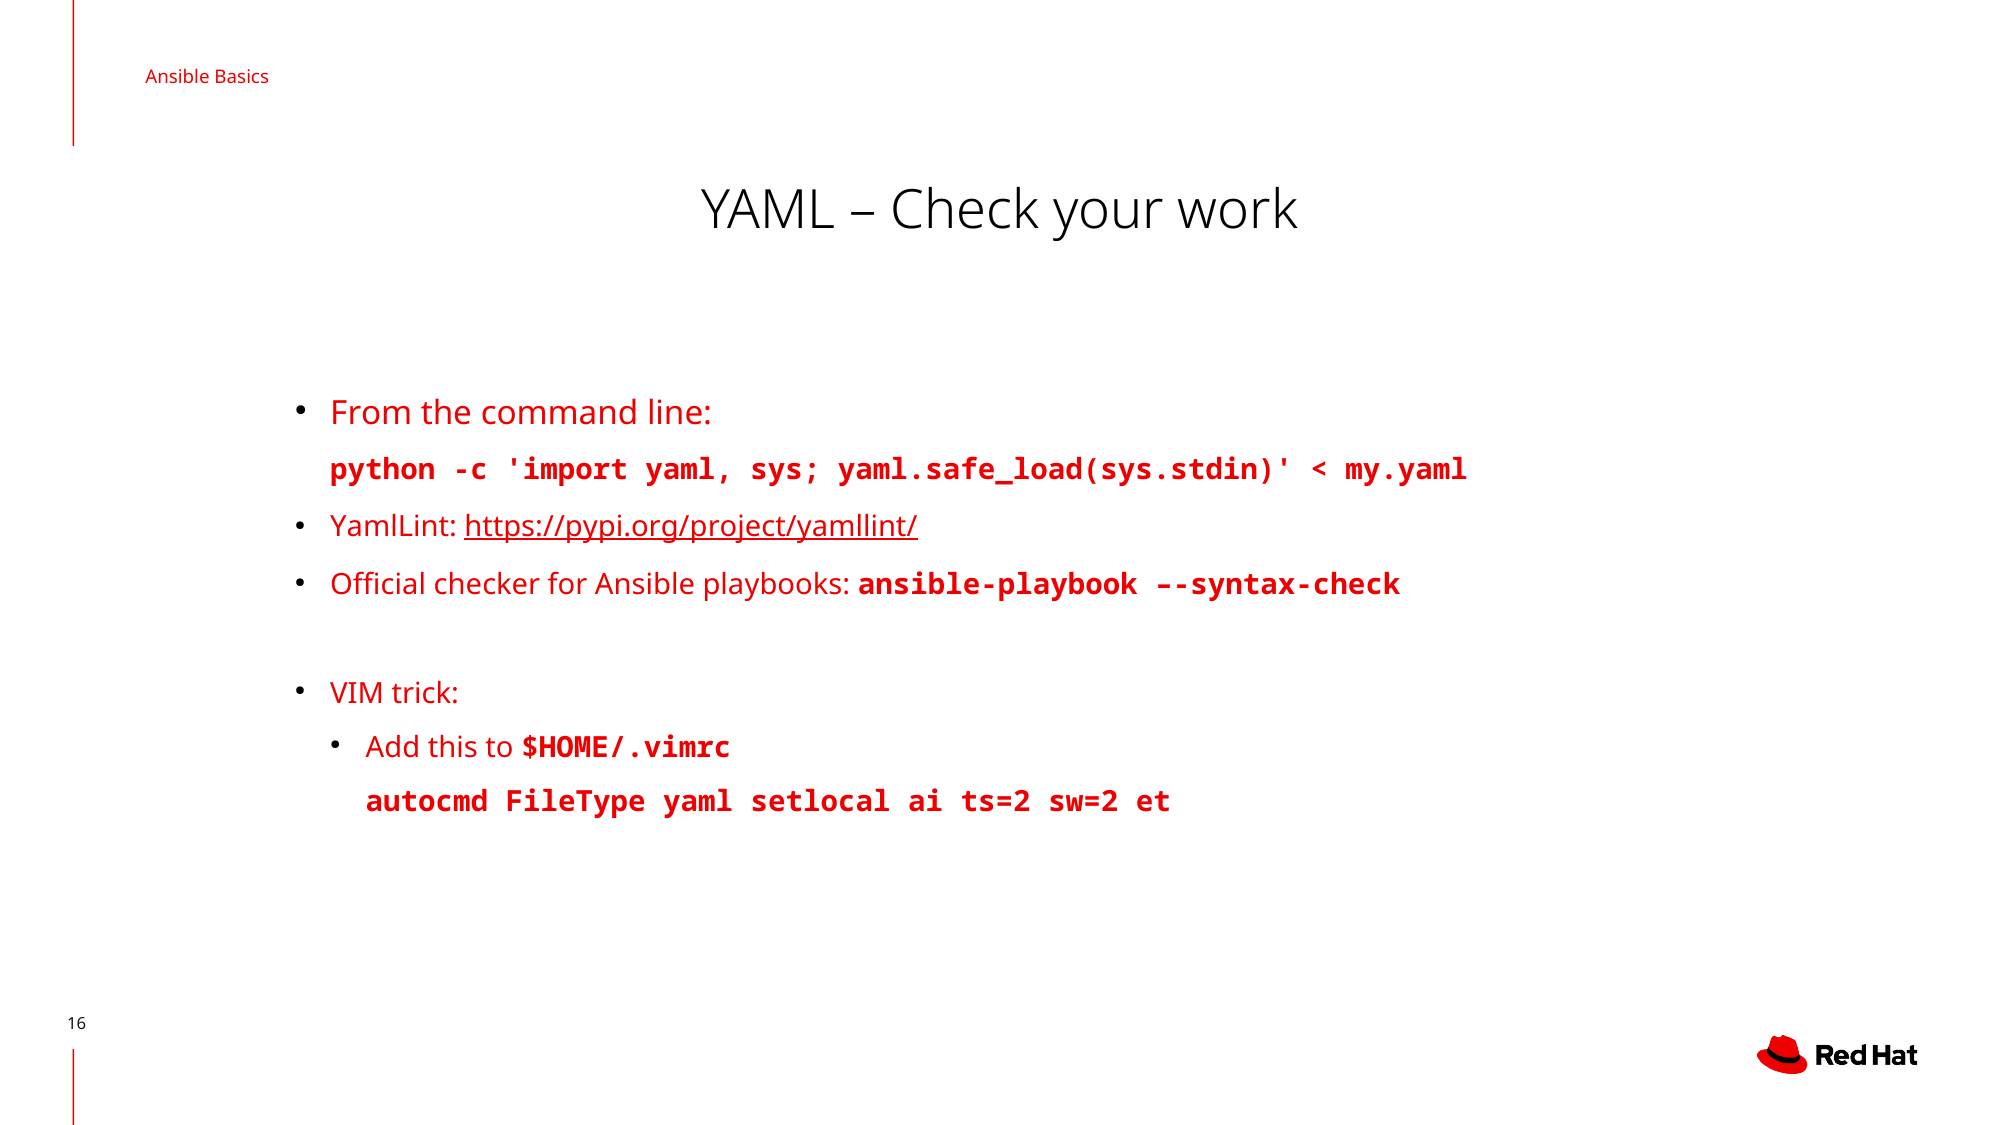

Ansible Basics
# YAML – Check your work
From the command line:
python -c 'import yaml, sys; yaml.safe_load(sys.stdin)' < my.yaml
YamlLint: https://pypi.org/project/yamllint/
Official checker for Ansible playbooks: ansible-playbook –-syntax-check
VIM trick:
Add this to $HOME/.vimrc
autocmd FileType yaml setlocal ai ts=2 sw=2 et
16